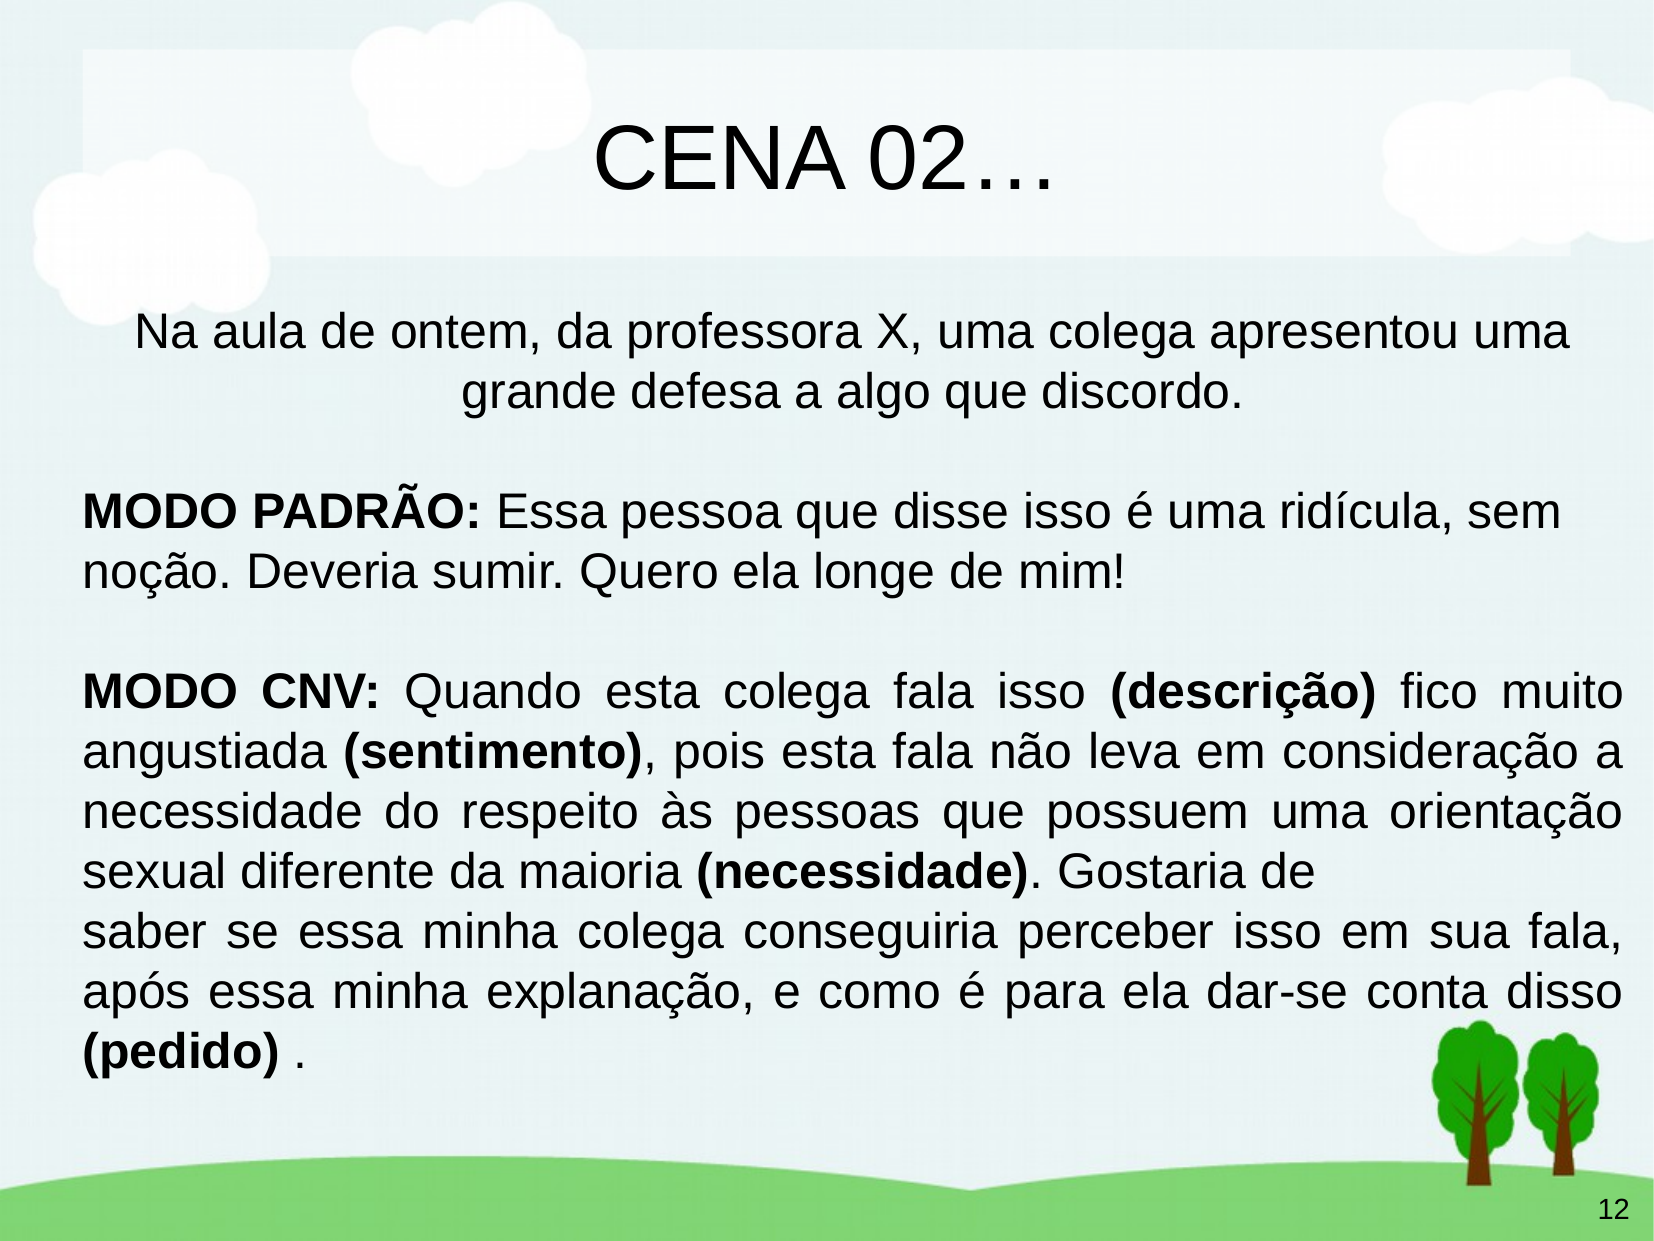

# CENA 02…
Na aula de ontem, da professora X, uma colega apresentou uma grande defesa a algo que discordo.
MODO PADRÃO: Essa pessoa que disse isso é uma ridícula, sem
noção. Deveria sumir. Quero ela longe de mim!
MODO CNV: Quando esta colega fala isso (descrição) fico muito angustiada (sentimento), pois esta fala não leva em consideração a necessidade do respeito às pessoas que possuem uma orientação sexual diferente da maioria (necessidade). Gostaria de
saber se essa minha colega conseguiria perceber isso em sua fala, após essa minha explanação, e como é para ela dar-se conta disso (pedido) .
12